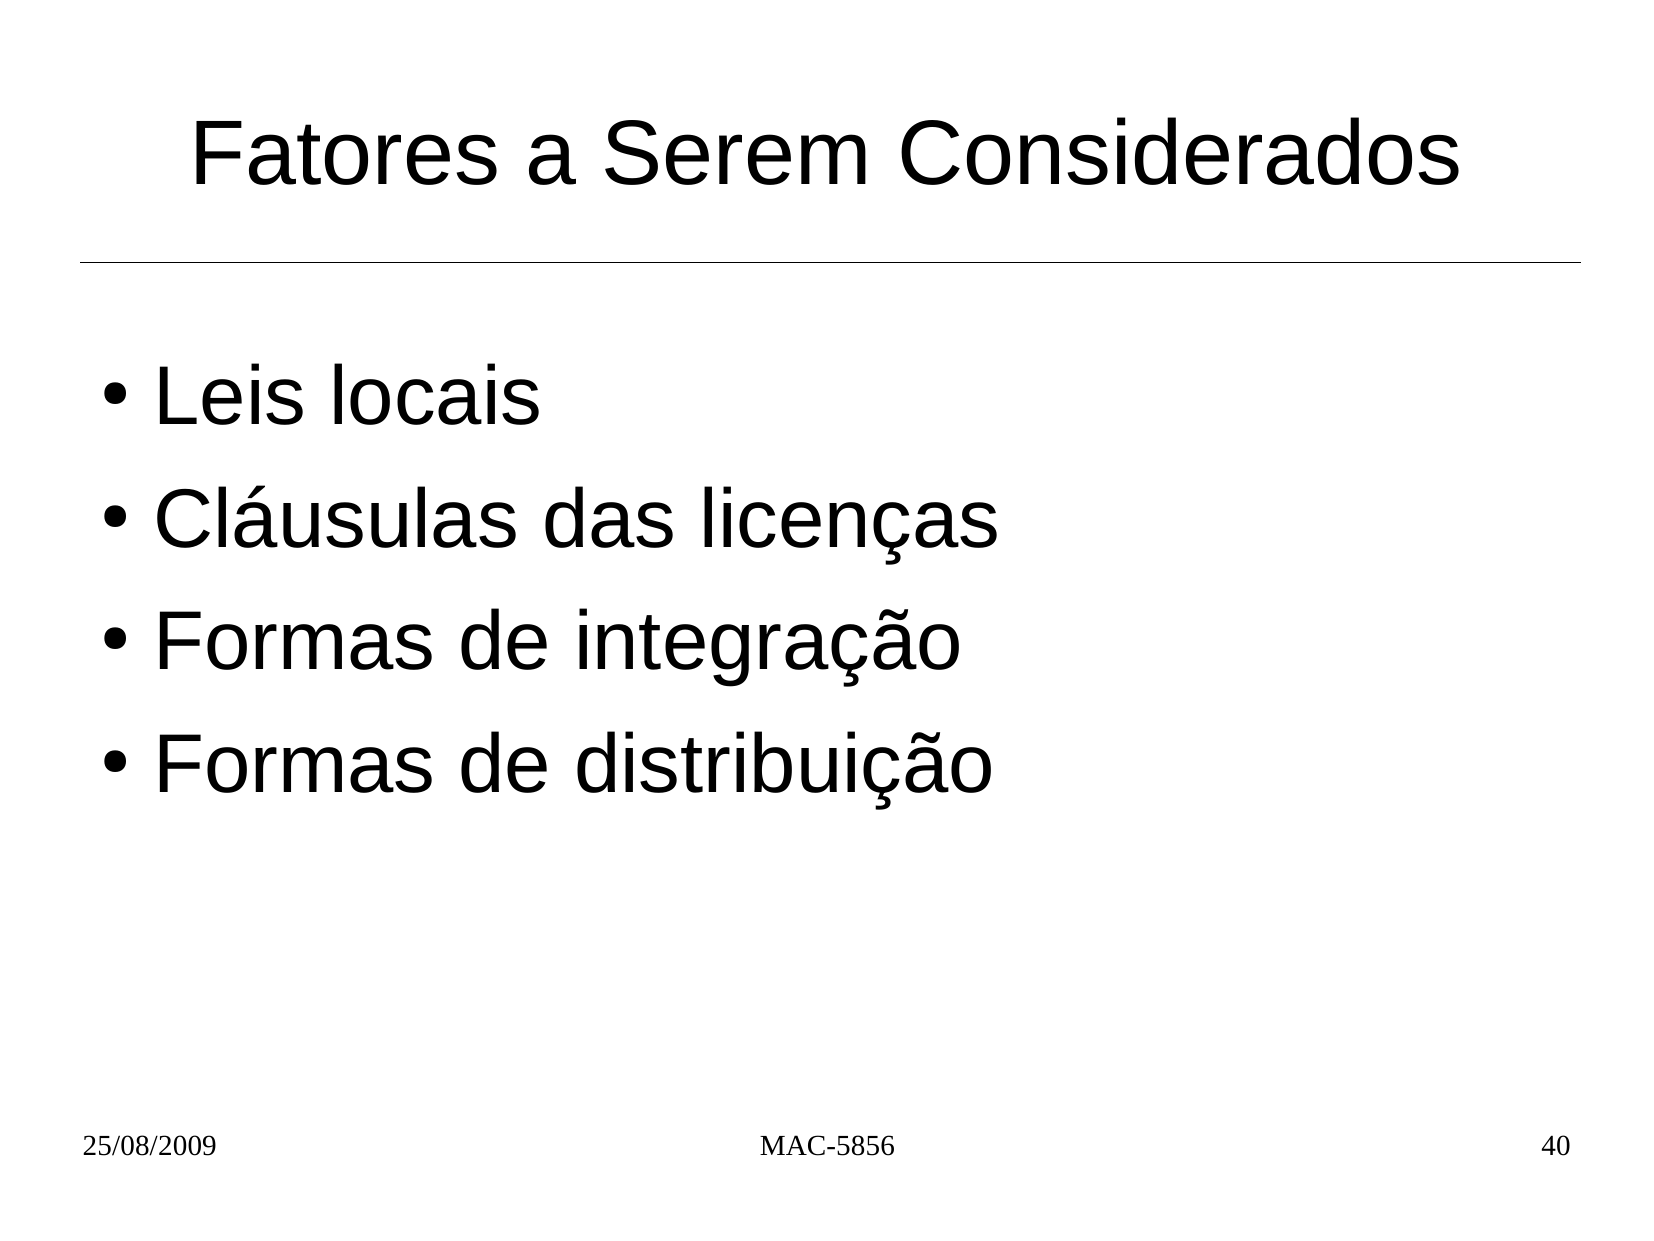

# Fatores a Serem Considerados
Leis locais
Cláusulas das licenças
Formas de integração
Formas de distribuição
25/08/2009
MAC-5856
40